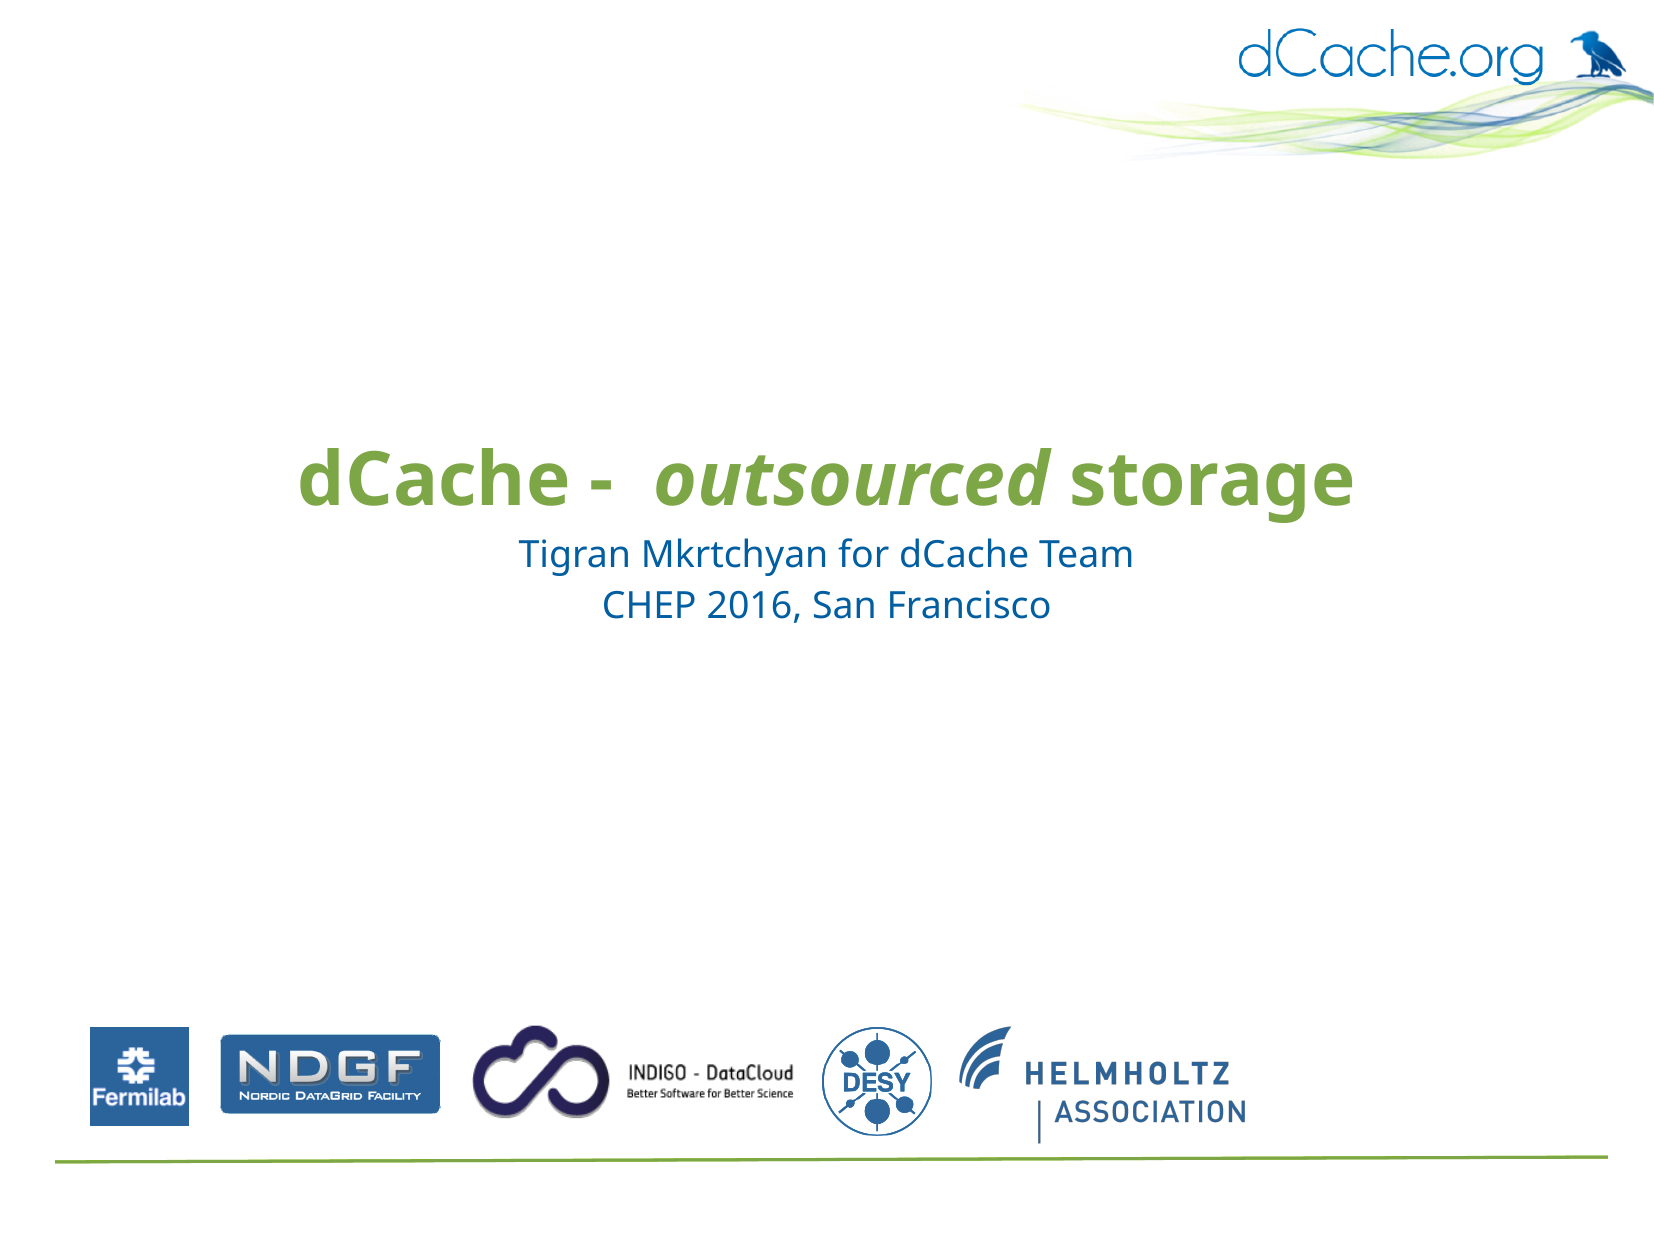

dCache - outsourced storage
Tigran Mkrtchyan for dCache Team
CHEP 2016, San Francisco